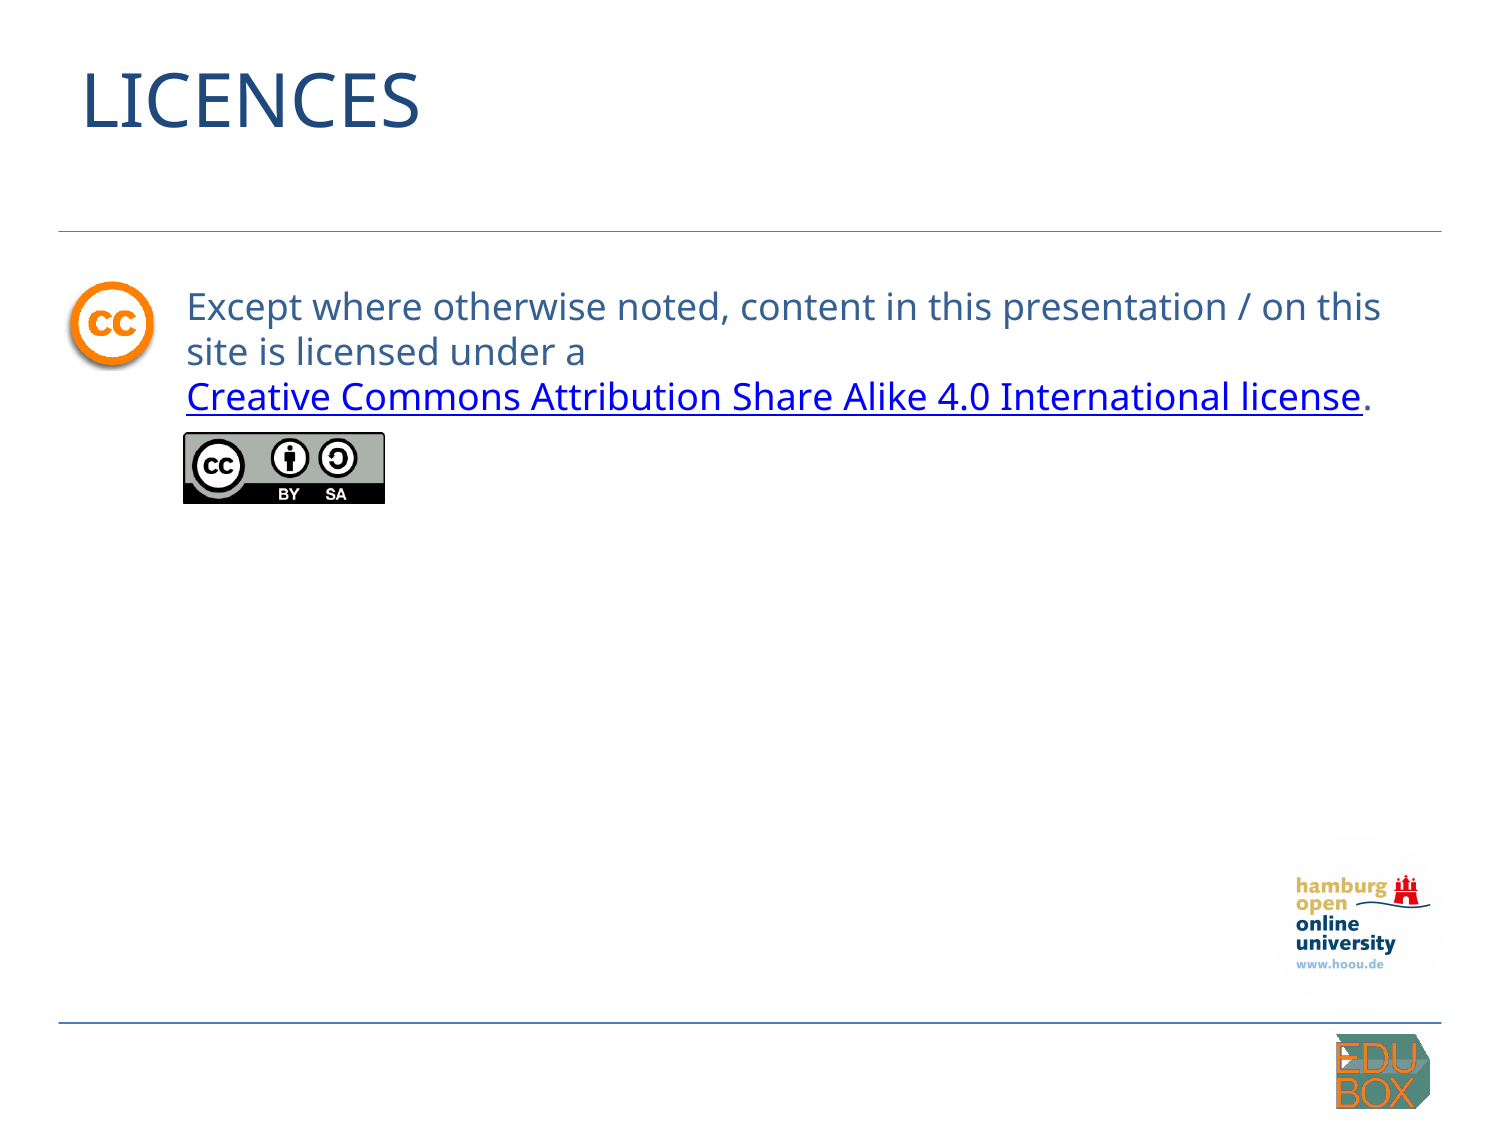

# LICENCES
Except where otherwise noted, content in this presentation / on this site is licensed under a
Creative Commons Attribution Share Alike 4.0 International license.